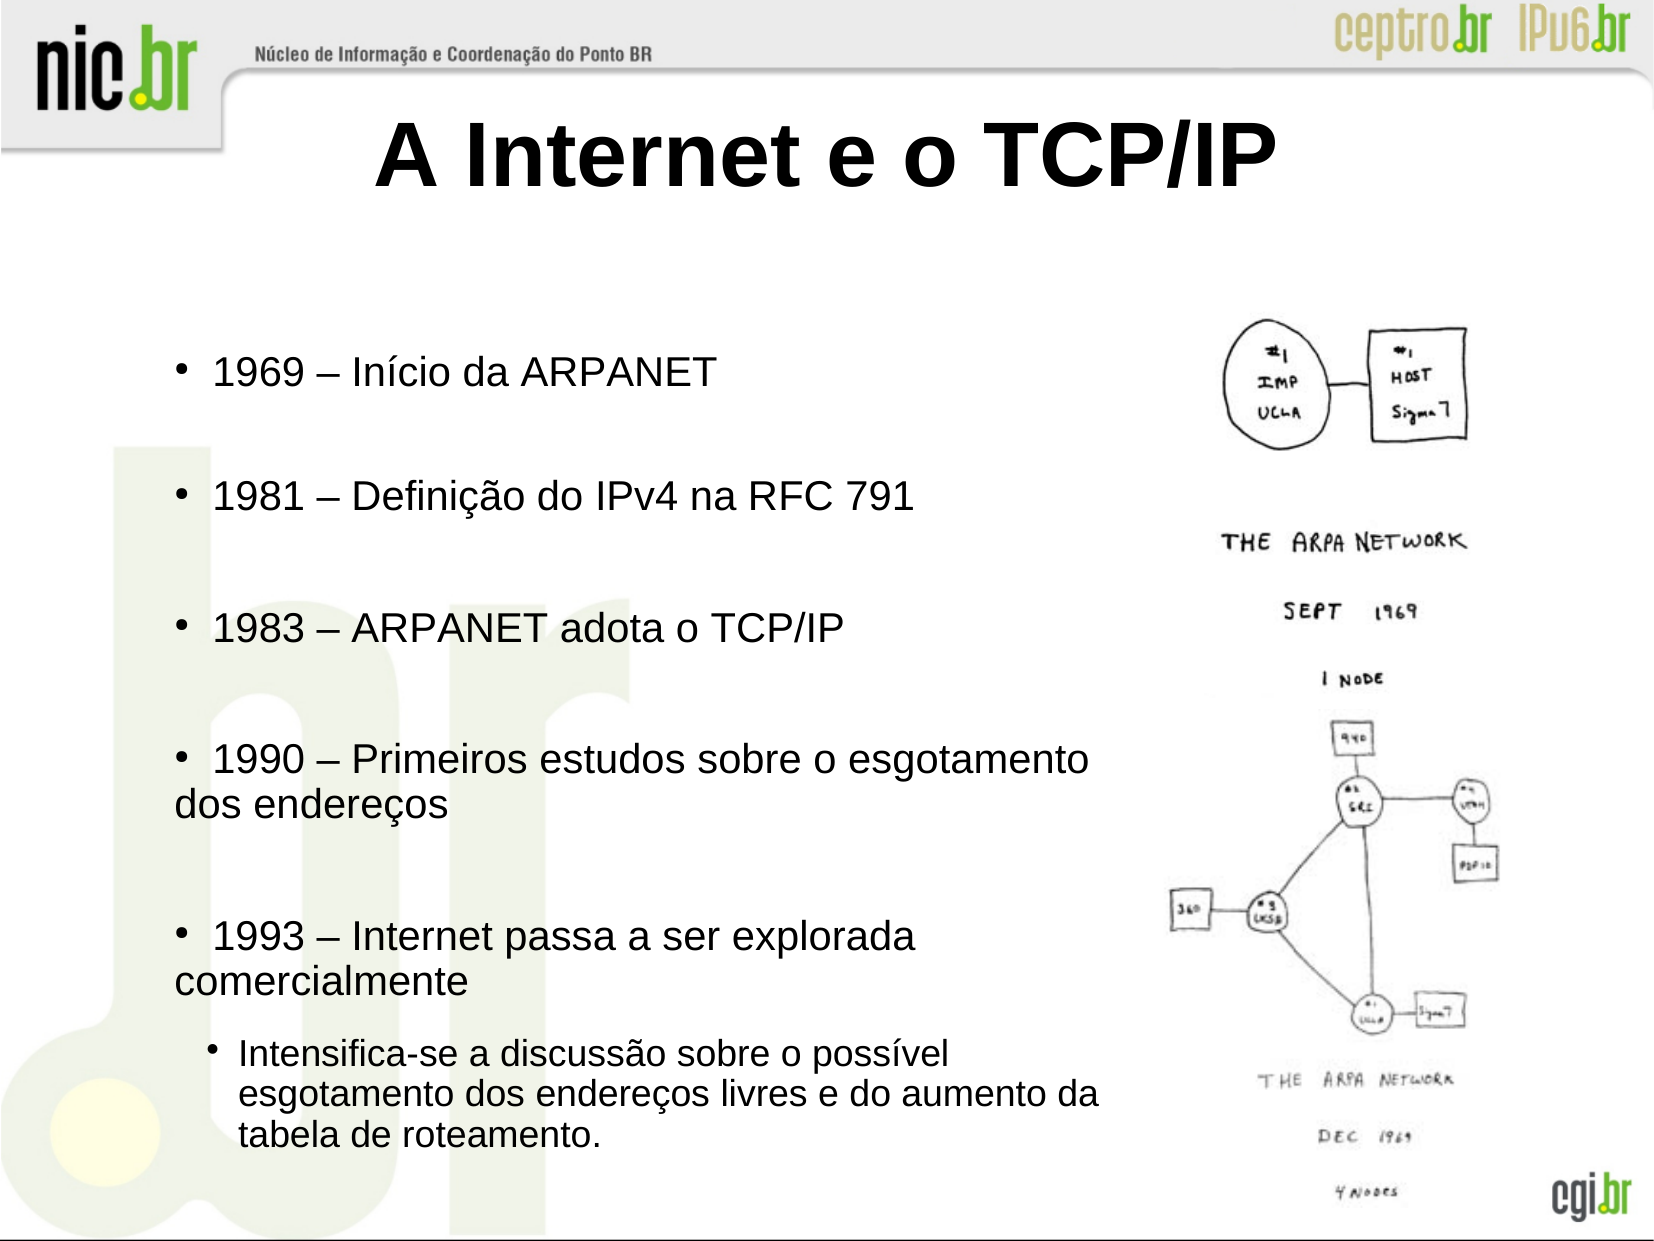

# A Internet e o TCP/IP
 1969 – Início da ARPANET
 1981 – Definição do IPv4 na RFC 791
 1983 – ARPANET adota o TCP/IP
 1990 – Primeiros estudos sobre o esgotamento dos endereços
 1993 – Internet passa a ser explorada comercialmente
Intensifica-se a discussão sobre o possível esgotamento dos endereços livres e do aumento da tabela de roteamento.